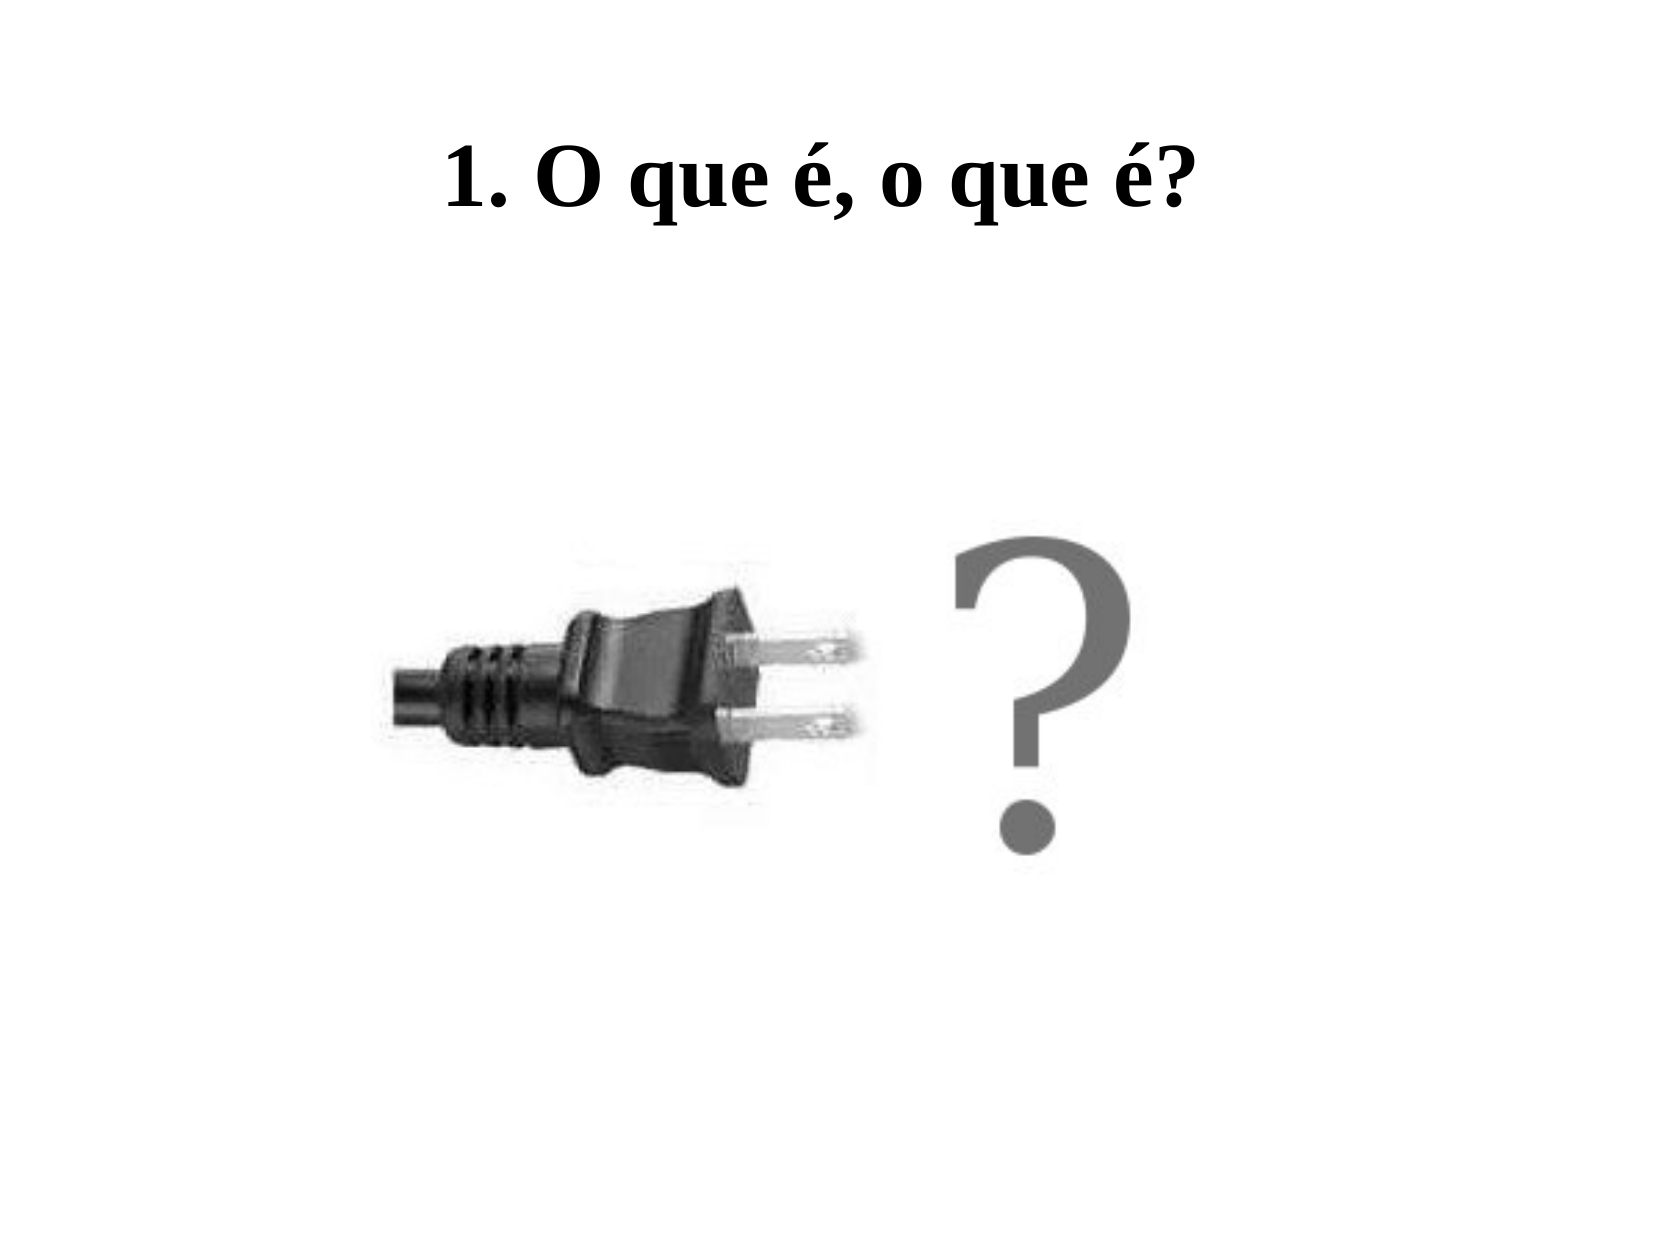

# 1. O que é, o que é?